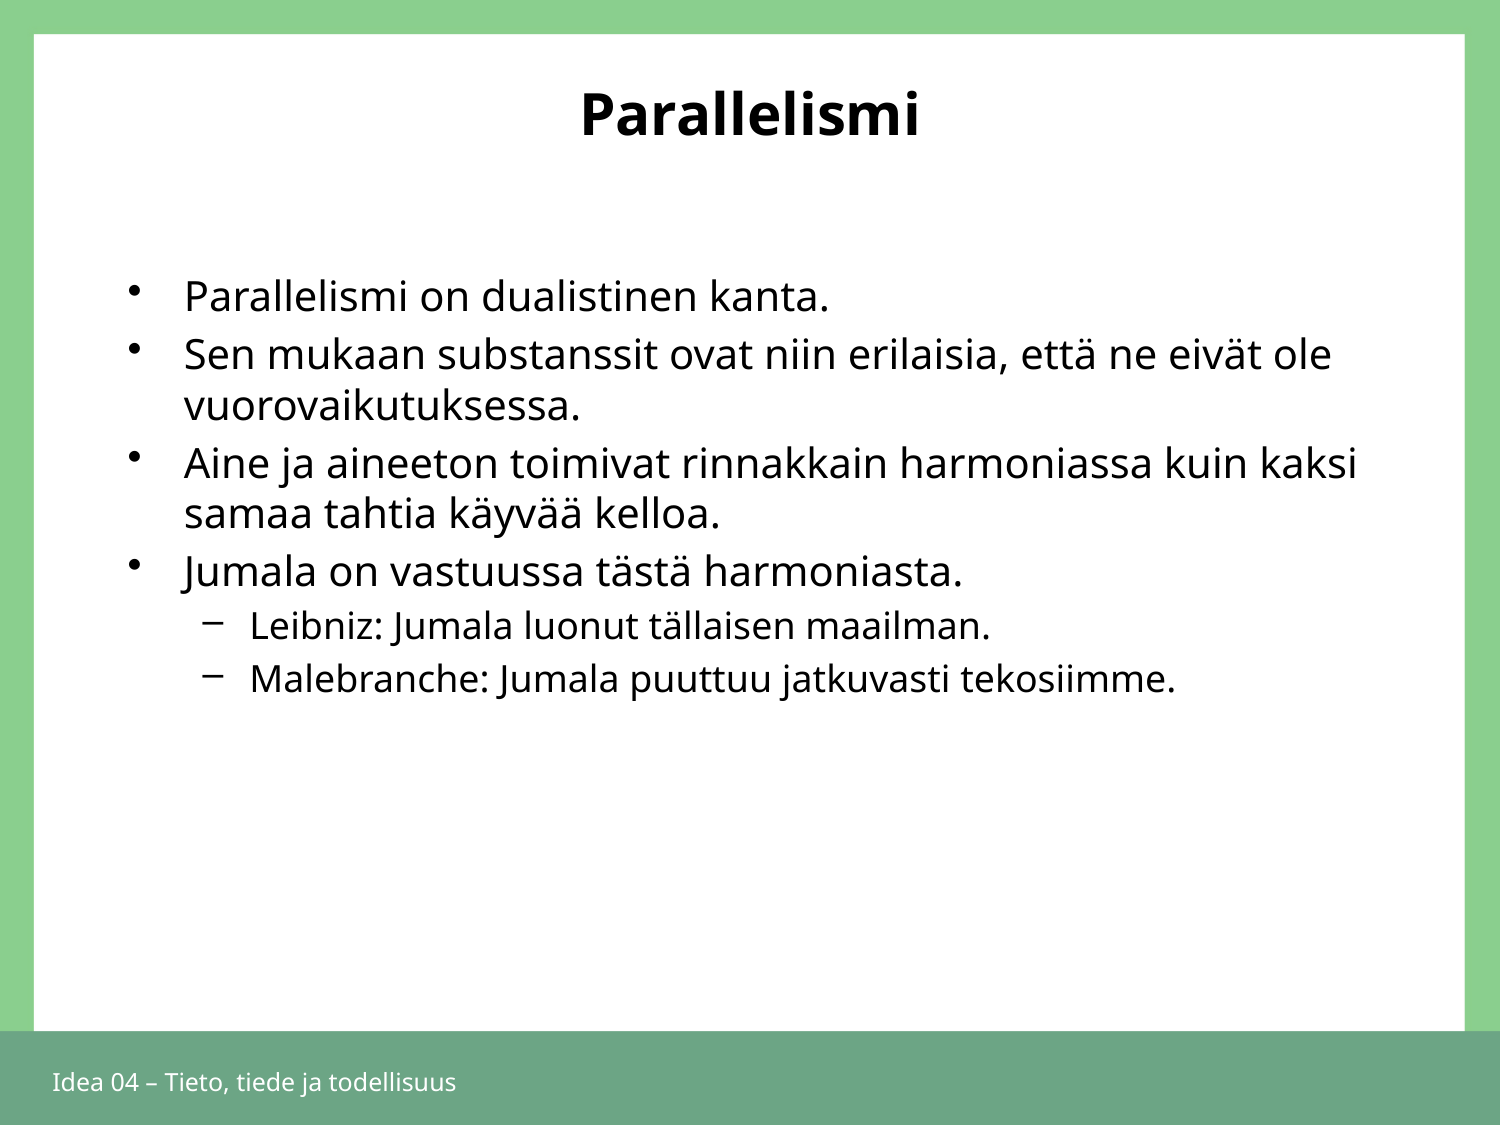

# Parallelismi
Parallelismi on dualistinen kanta.
Sen mukaan substanssit ovat niin erilaisia, että ne eivät ole vuorovaikutuksessa.
Aine ja aineeton toimivat rinnakkain harmoniassa kuin kaksi samaa tahtia käyvää kelloa.
Jumala on vastuussa tästä harmoniasta.
Leibniz: Jumala luonut tällaisen maailman.
Malebranche: Jumala puuttuu jatkuvasti tekosiimme.